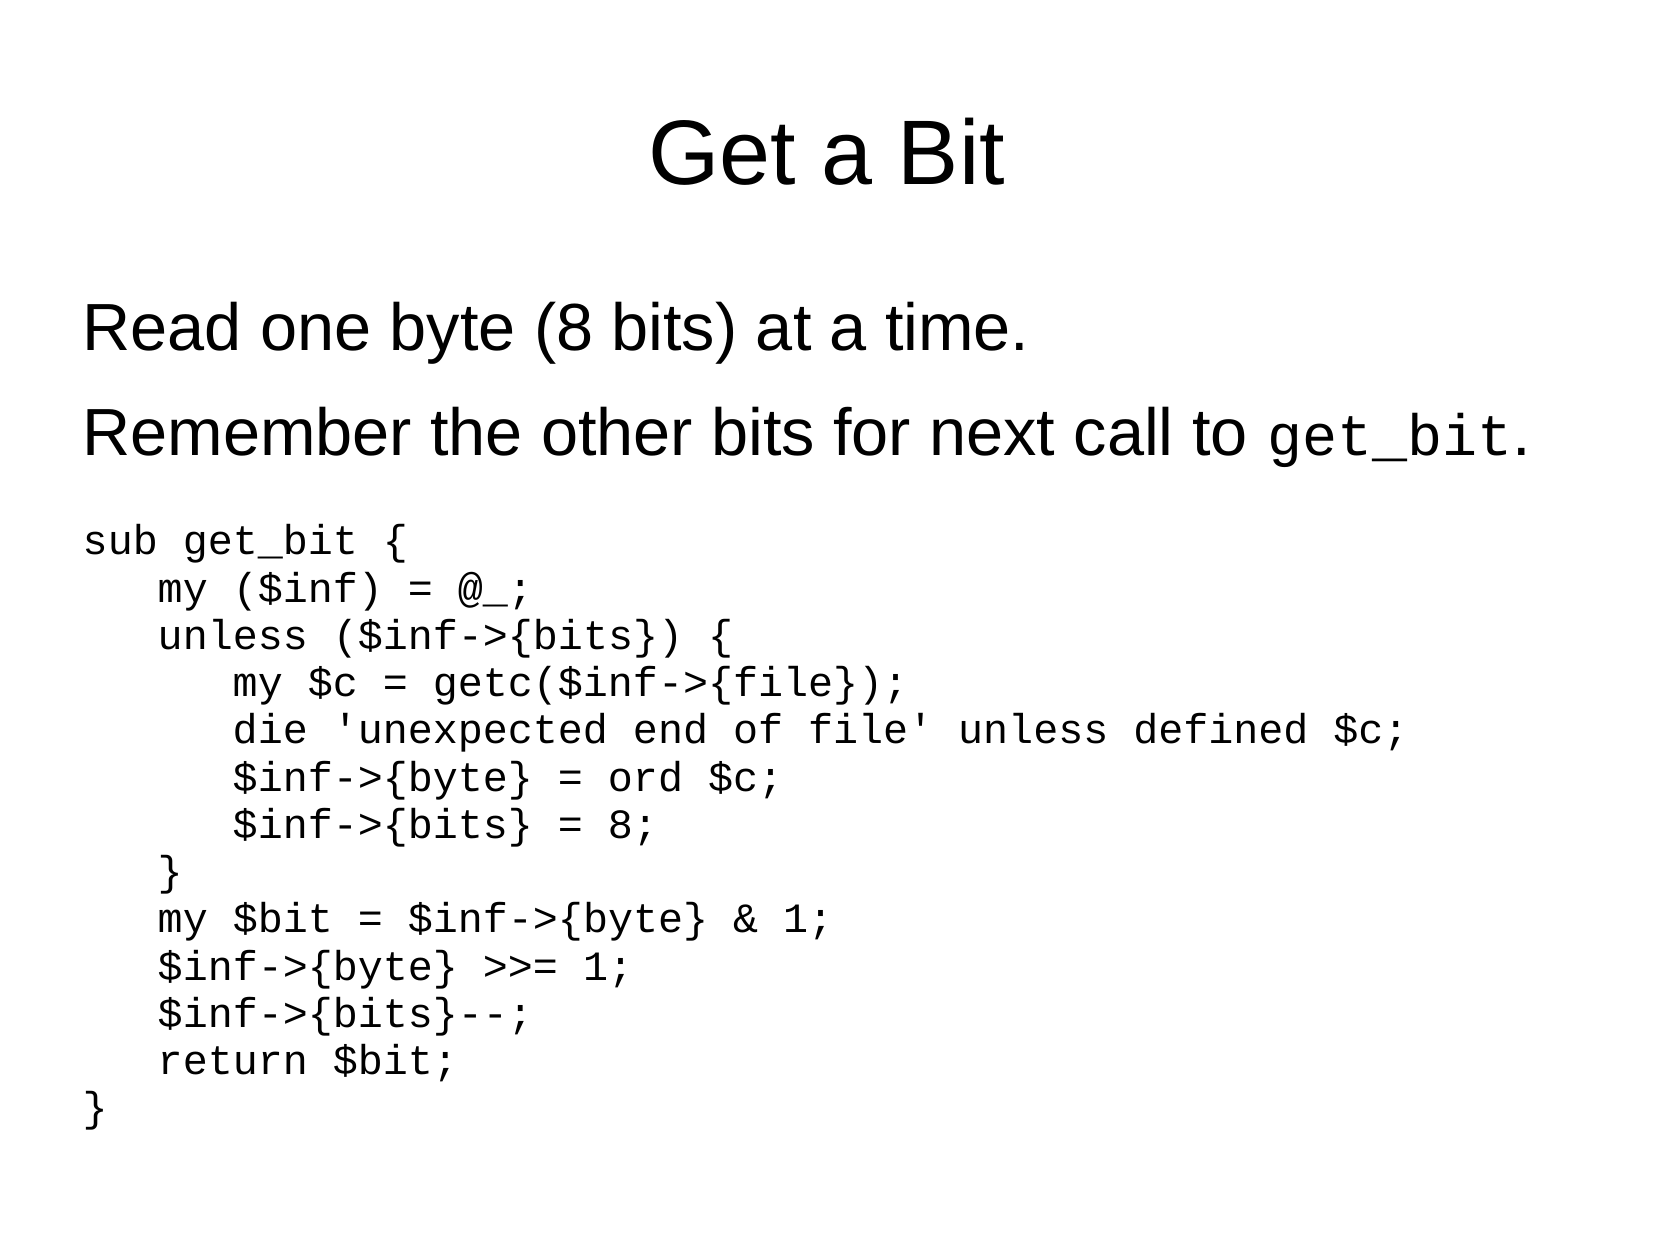

# Get a Bit
Read one byte (8 bits) at a time.
Remember the other bits for next call to get_bit.
sub get_bit {
 my ($inf) = @_;
 unless ($inf->{bits}) {
 my $c = getc($inf->{file});
 die 'unexpected end of file' unless defined $c;
 $inf->{byte} = ord $c;
 $inf->{bits} = 8;
 }
 my $bit = $inf->{byte} & 1;
 $inf->{byte} >>= 1;
 $inf->{bits}--;
 return $bit;
}